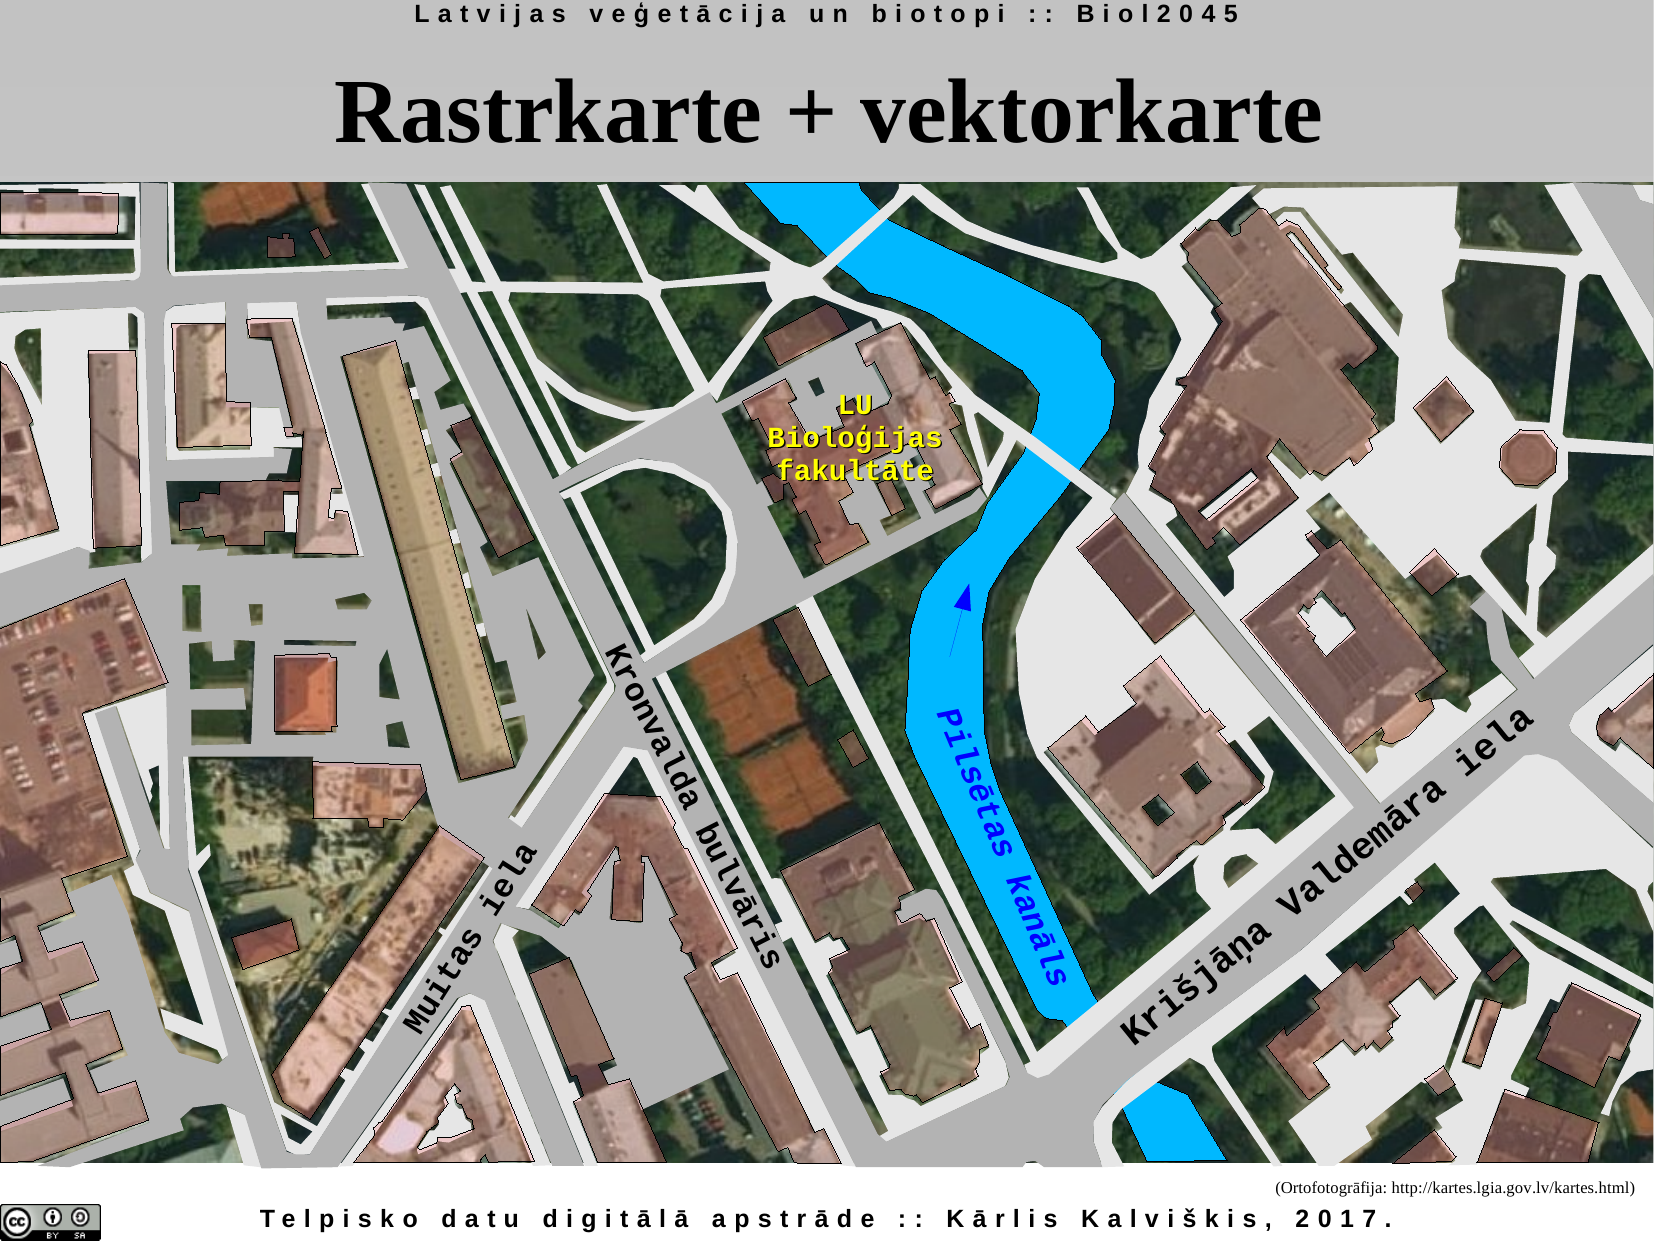

# Rastrkarte + vektorkarte
LU
Bioloģijas
fakultāte
Kronvalda bulvāris
Pilsētas kanāls
Krišjāņa Valdemāra iela
Muitas iela
(Ortofotogrāfija: http://kartes.lgia.gov.lv/kartes.html)